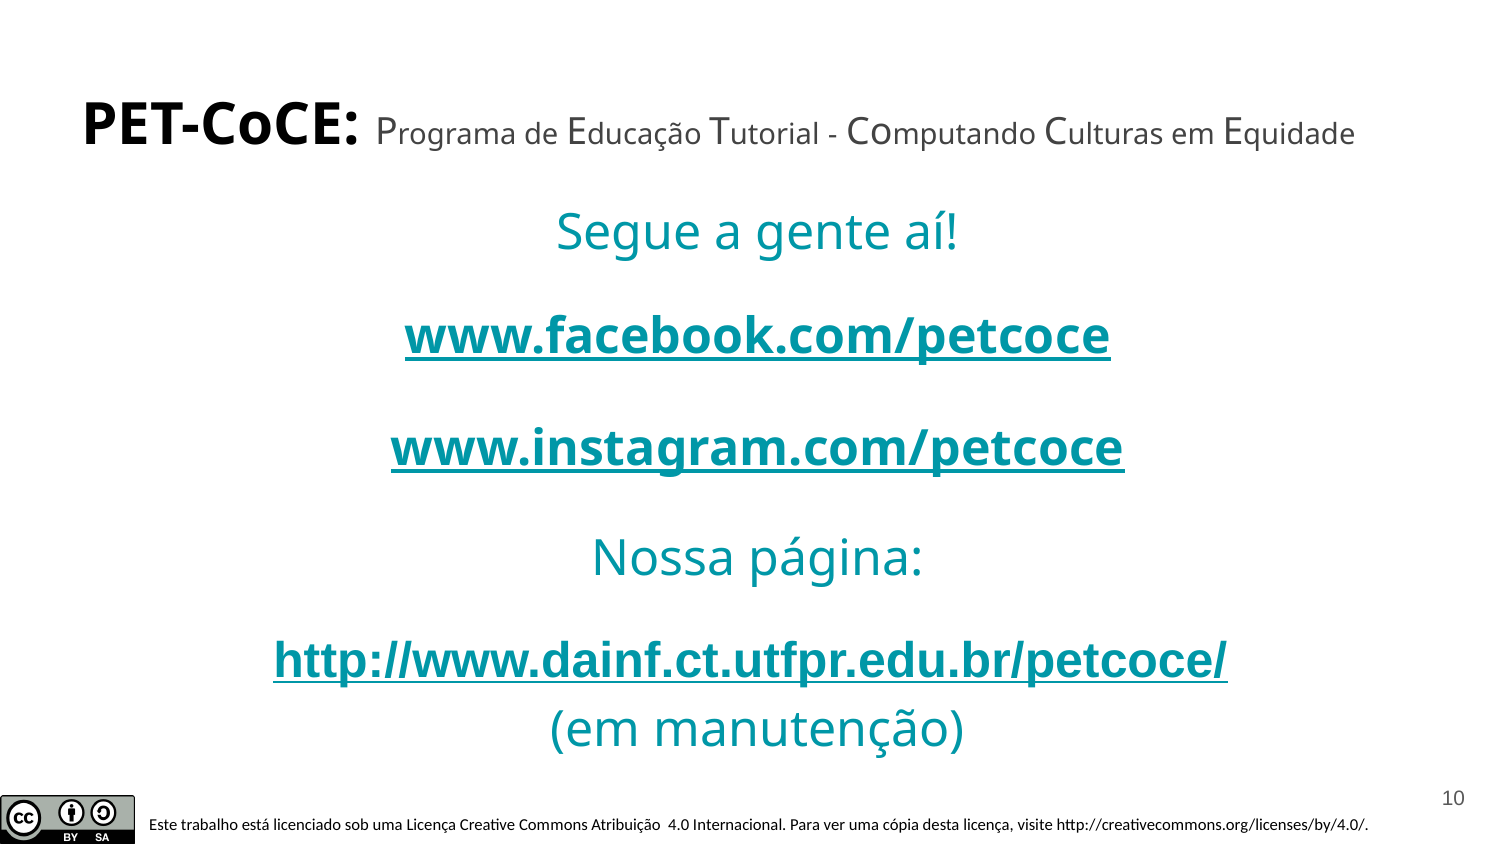

PET-CoCE: Programa de Educação Tutorial - Computando Culturas em Equidade
# Segue a gente aí!
www.facebook.com/petcoce
www.instagram.com/petcoce
Nossa página:
http://www.dainf.ct.utfpr.edu.br/petcoce/
(em manutenção)
Este trabalho está licenciado sob uma Licença Creative Commons Atribuição 4.0 Internacional. Para ver uma cópia desta licença, visite http://creativecommons.org/licenses/by/4.0/.